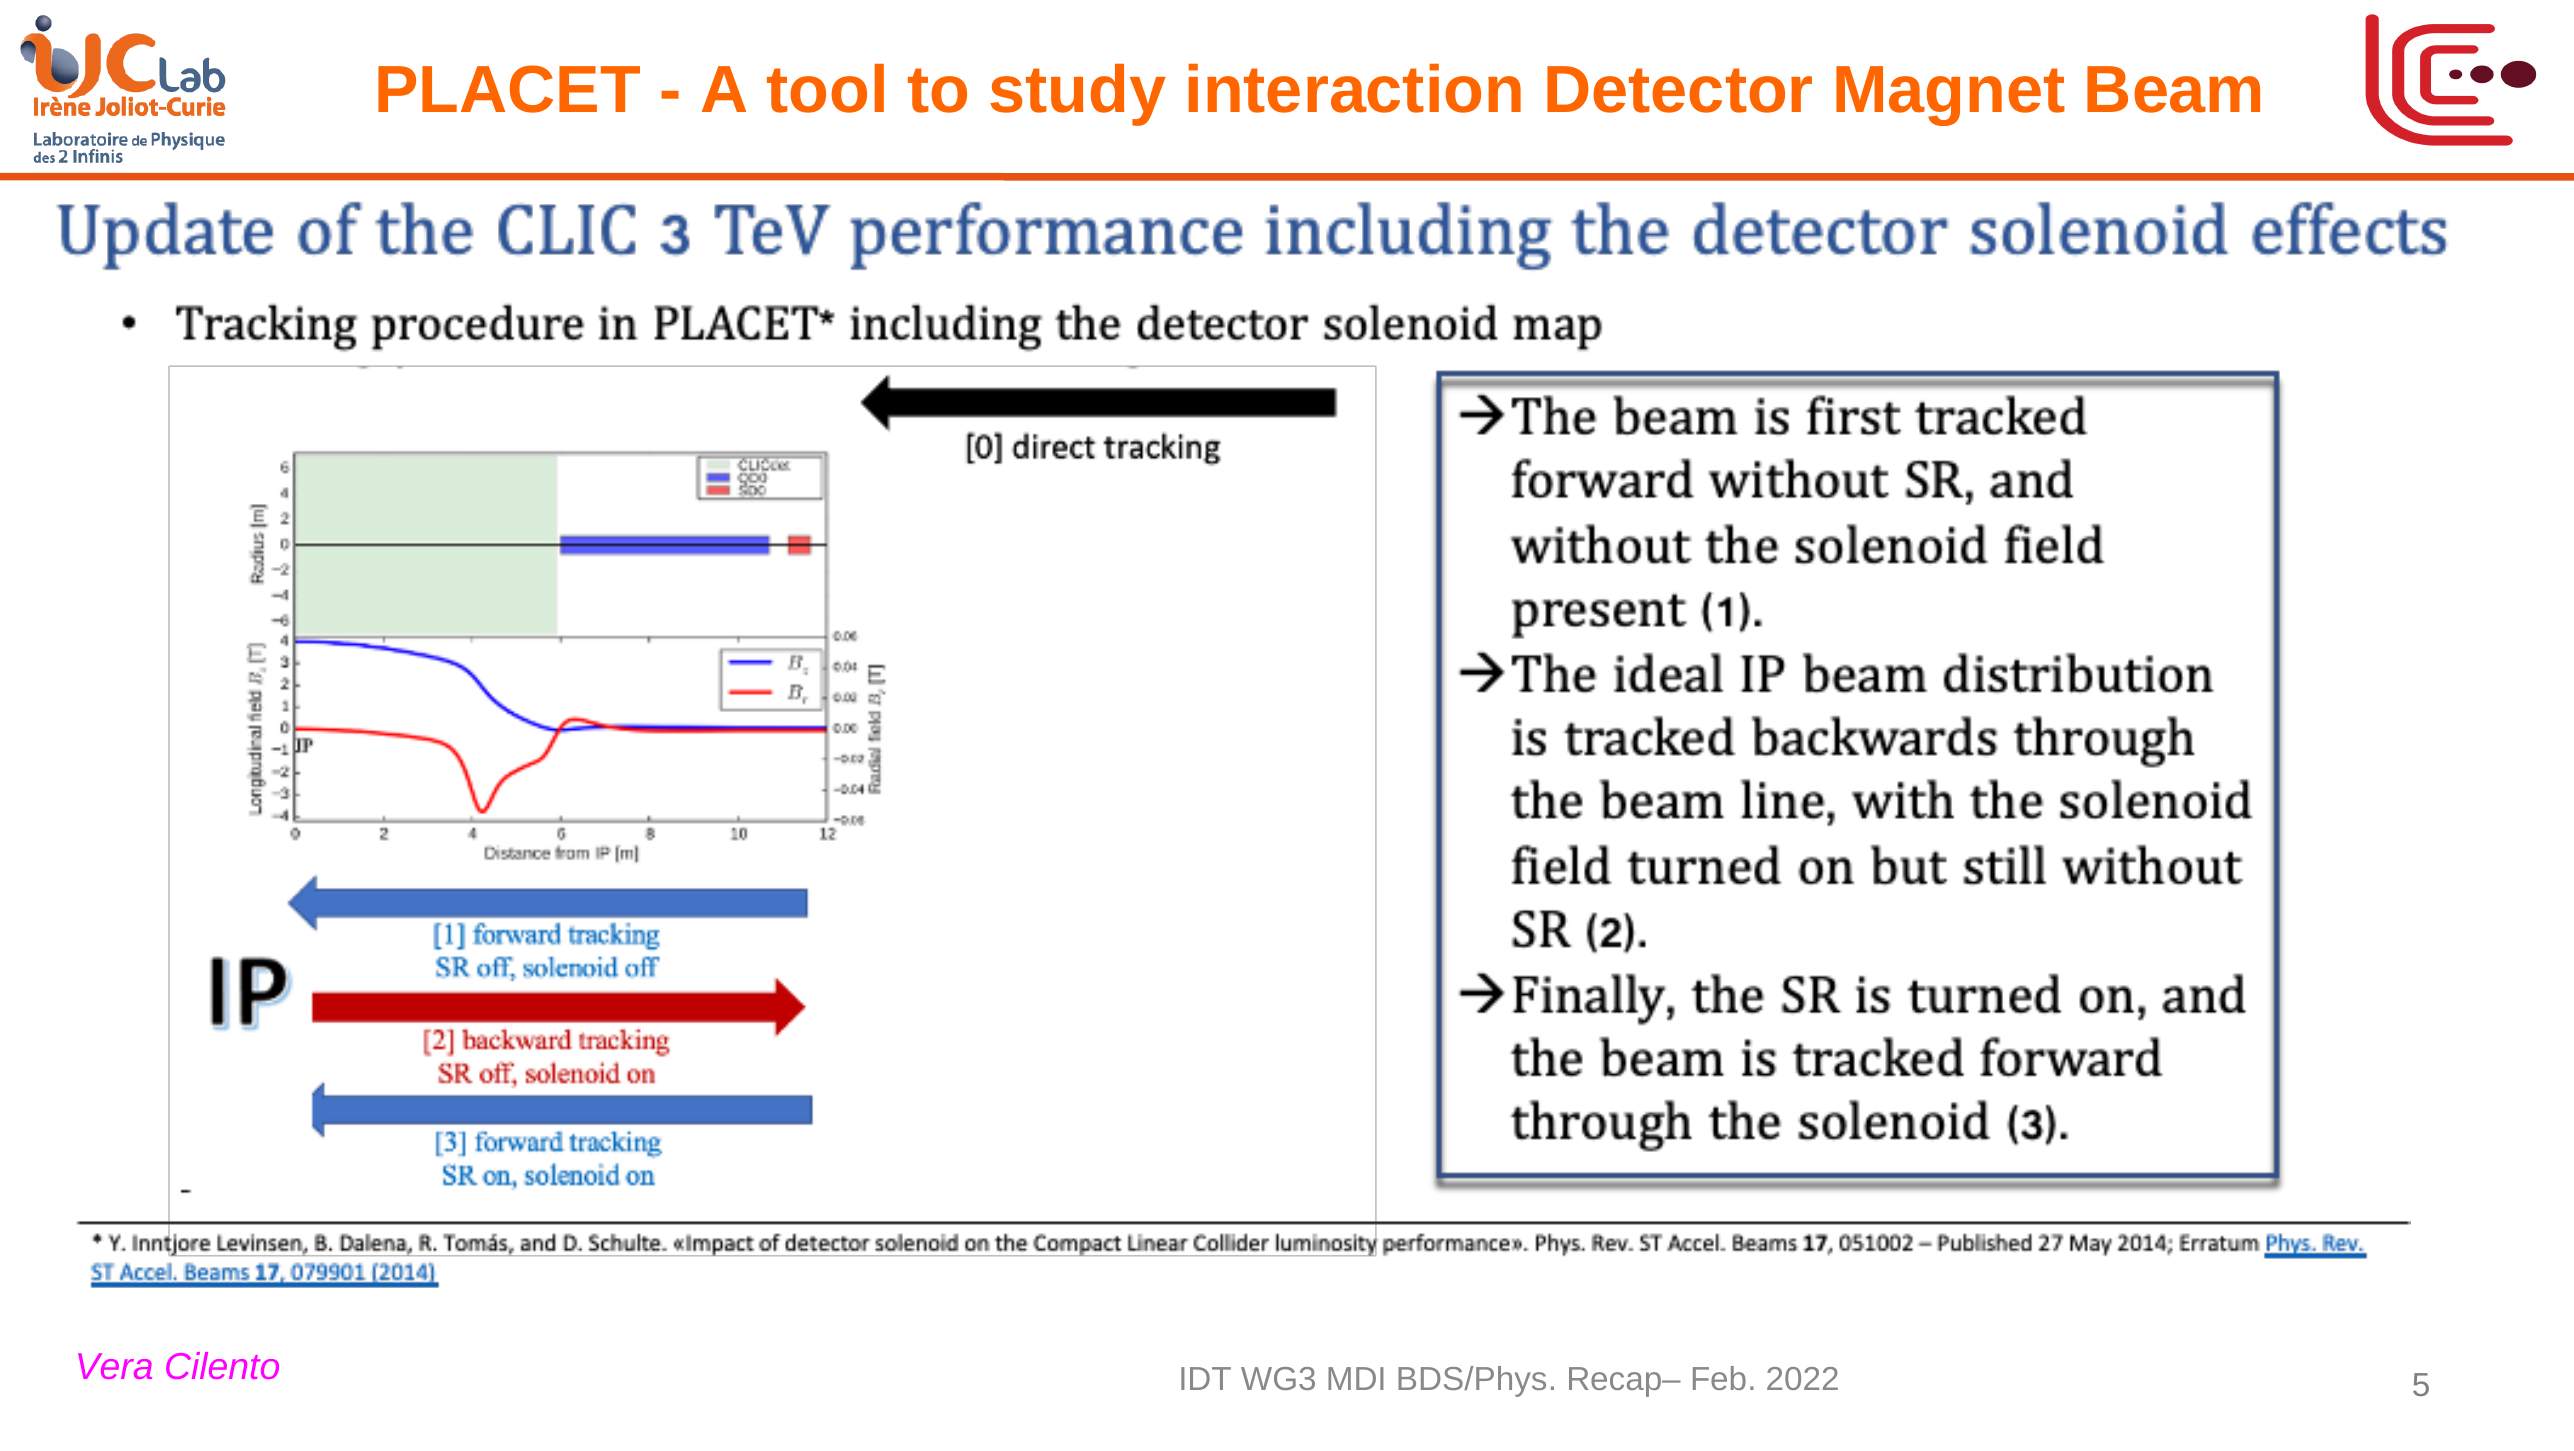

# PLACET - A tool to study interaction Detector Magnet Beam
Vera Cilento
5